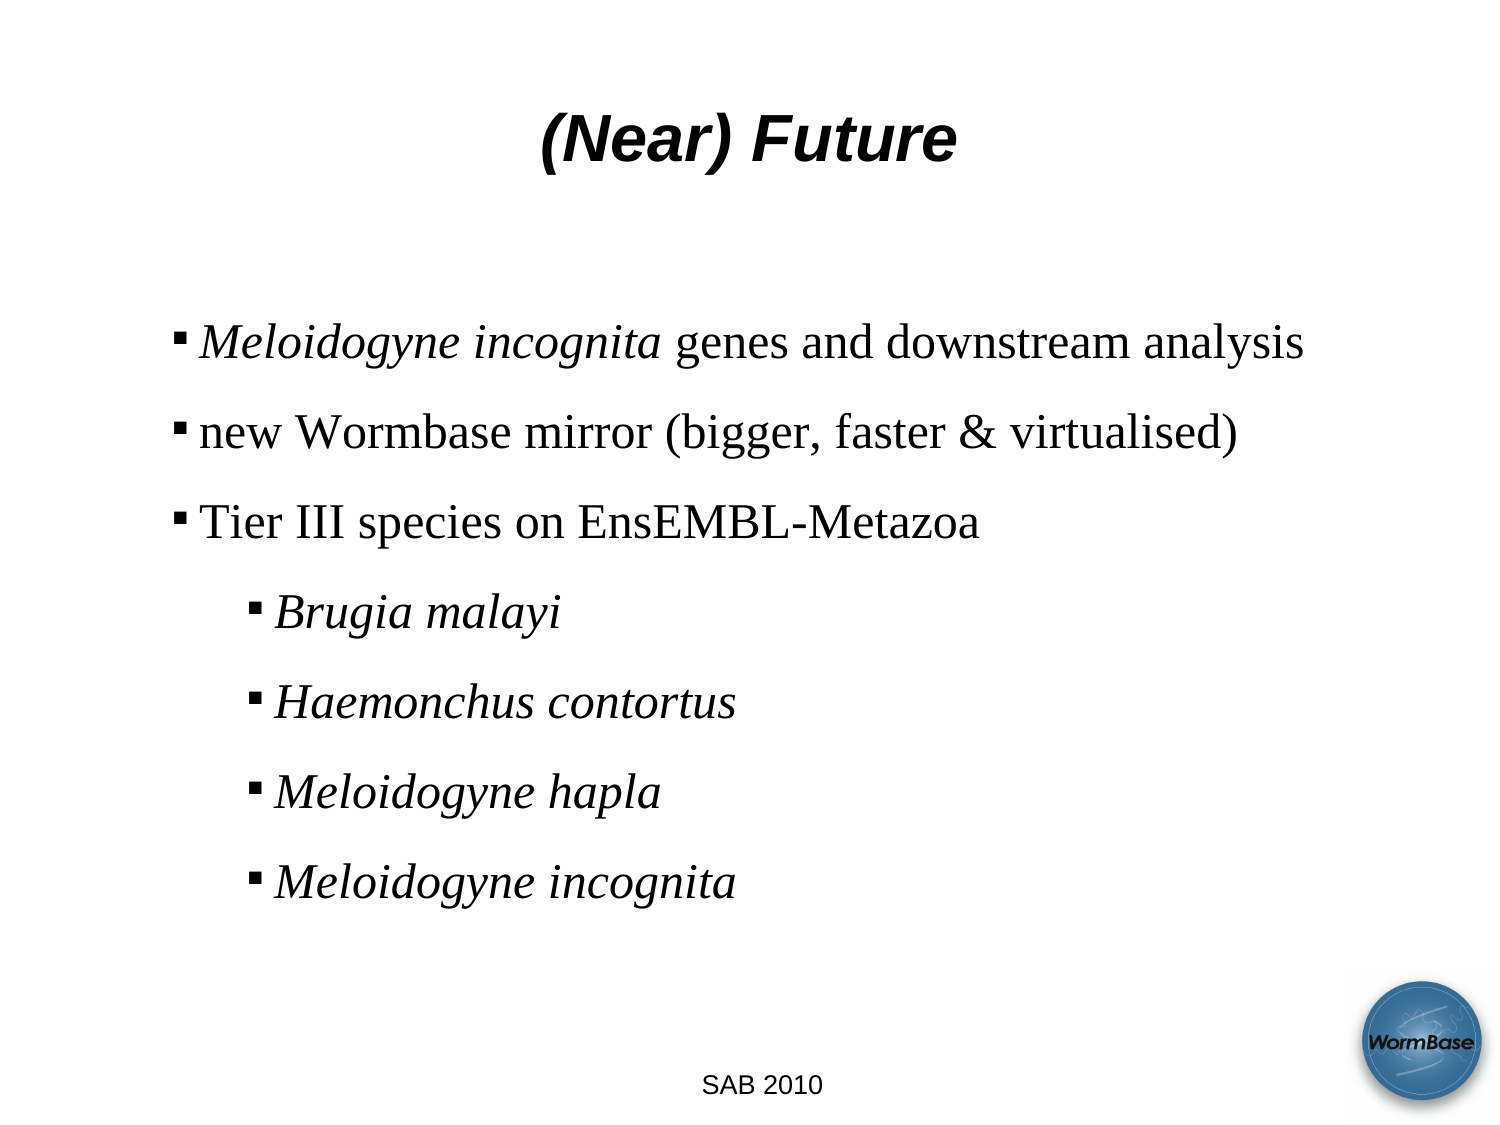

# (Near) Future
 Meloidogyne incognita genes and downstream analysis
 new Wormbase mirror (bigger, faster & virtualised)
 Tier III species on EnsEMBL-Metazoa
 Brugia malayi
 Haemonchus contortus
 Meloidogyne hapla
 Meloidogyne incognita